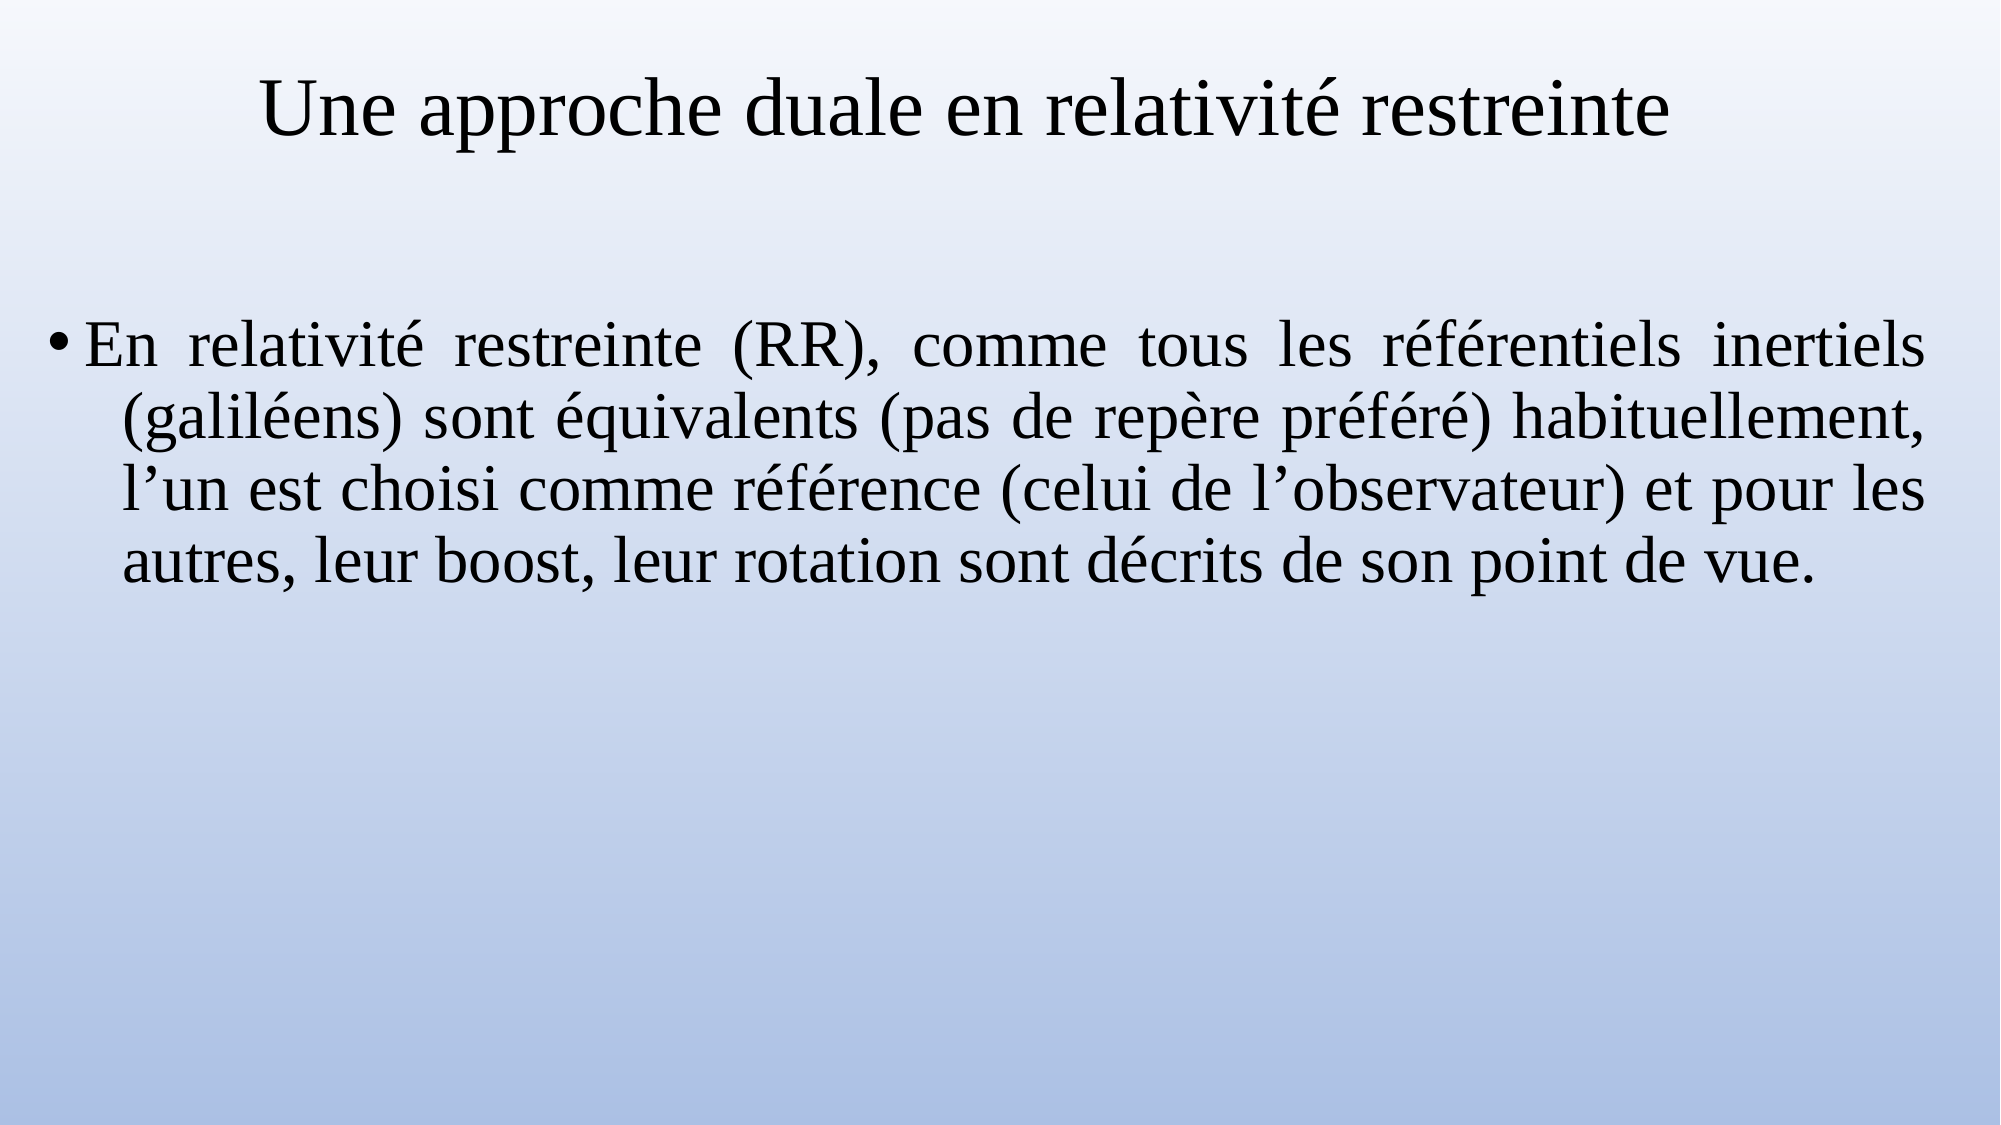

# Une approche duale en relativité restreinte
En relativité restreinte (RR), comme tous les référentiels inertiels (galiléens) sont équivalents (pas de repère préféré) habituellement, l’un est choisi comme référence (celui de l’observateur) et pour les autres, leur boost, leur rotation sont décrits de son point de vue.